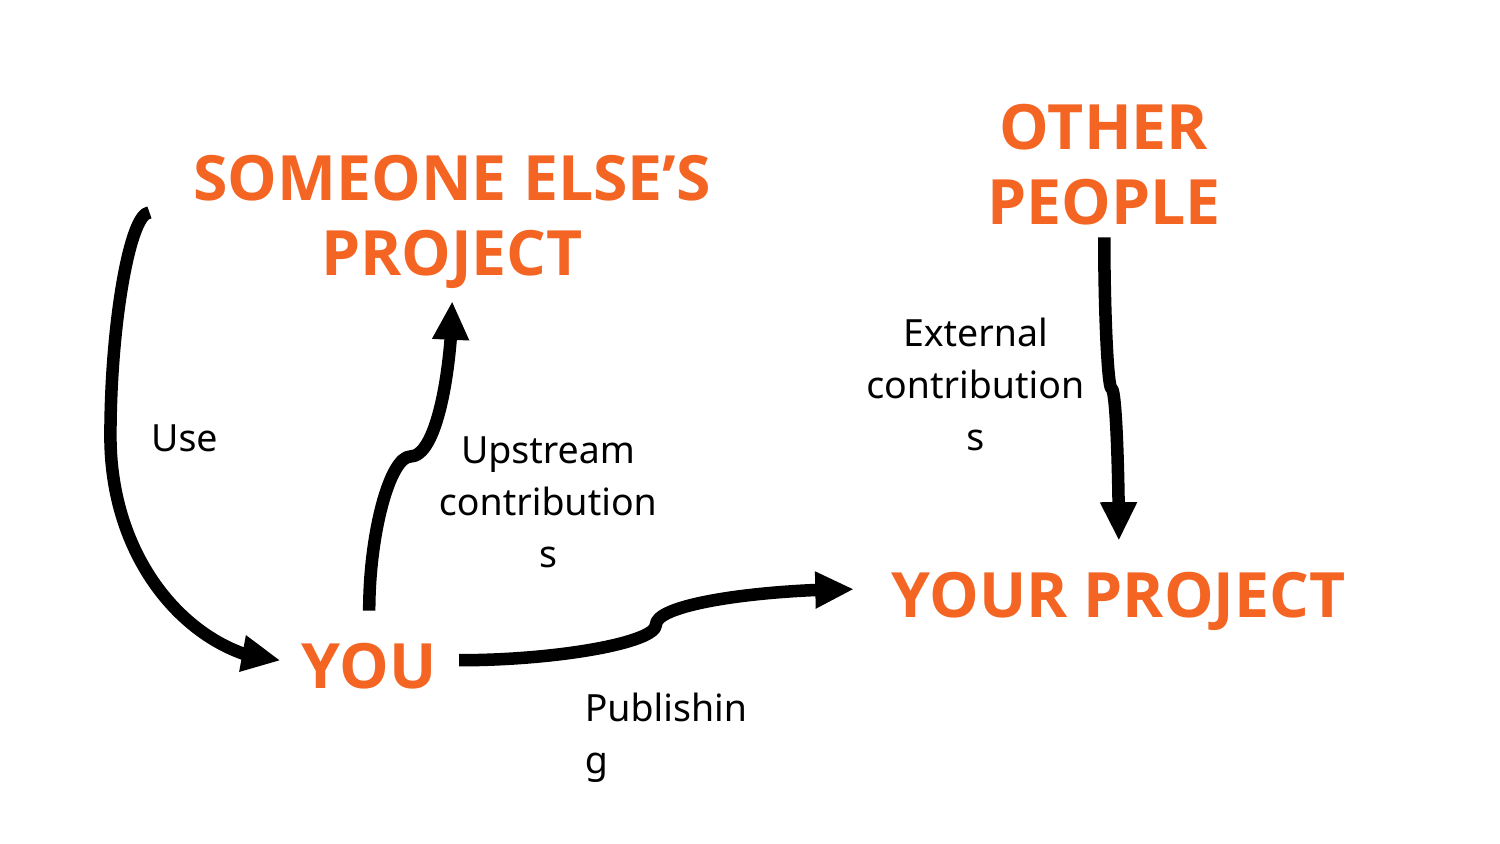

OTHER PEOPLE
SOMEONE ELSE’S PROJECT
External contributions
Use
Upstream contributions
YOUR PROJECT
# YOU
Publishing